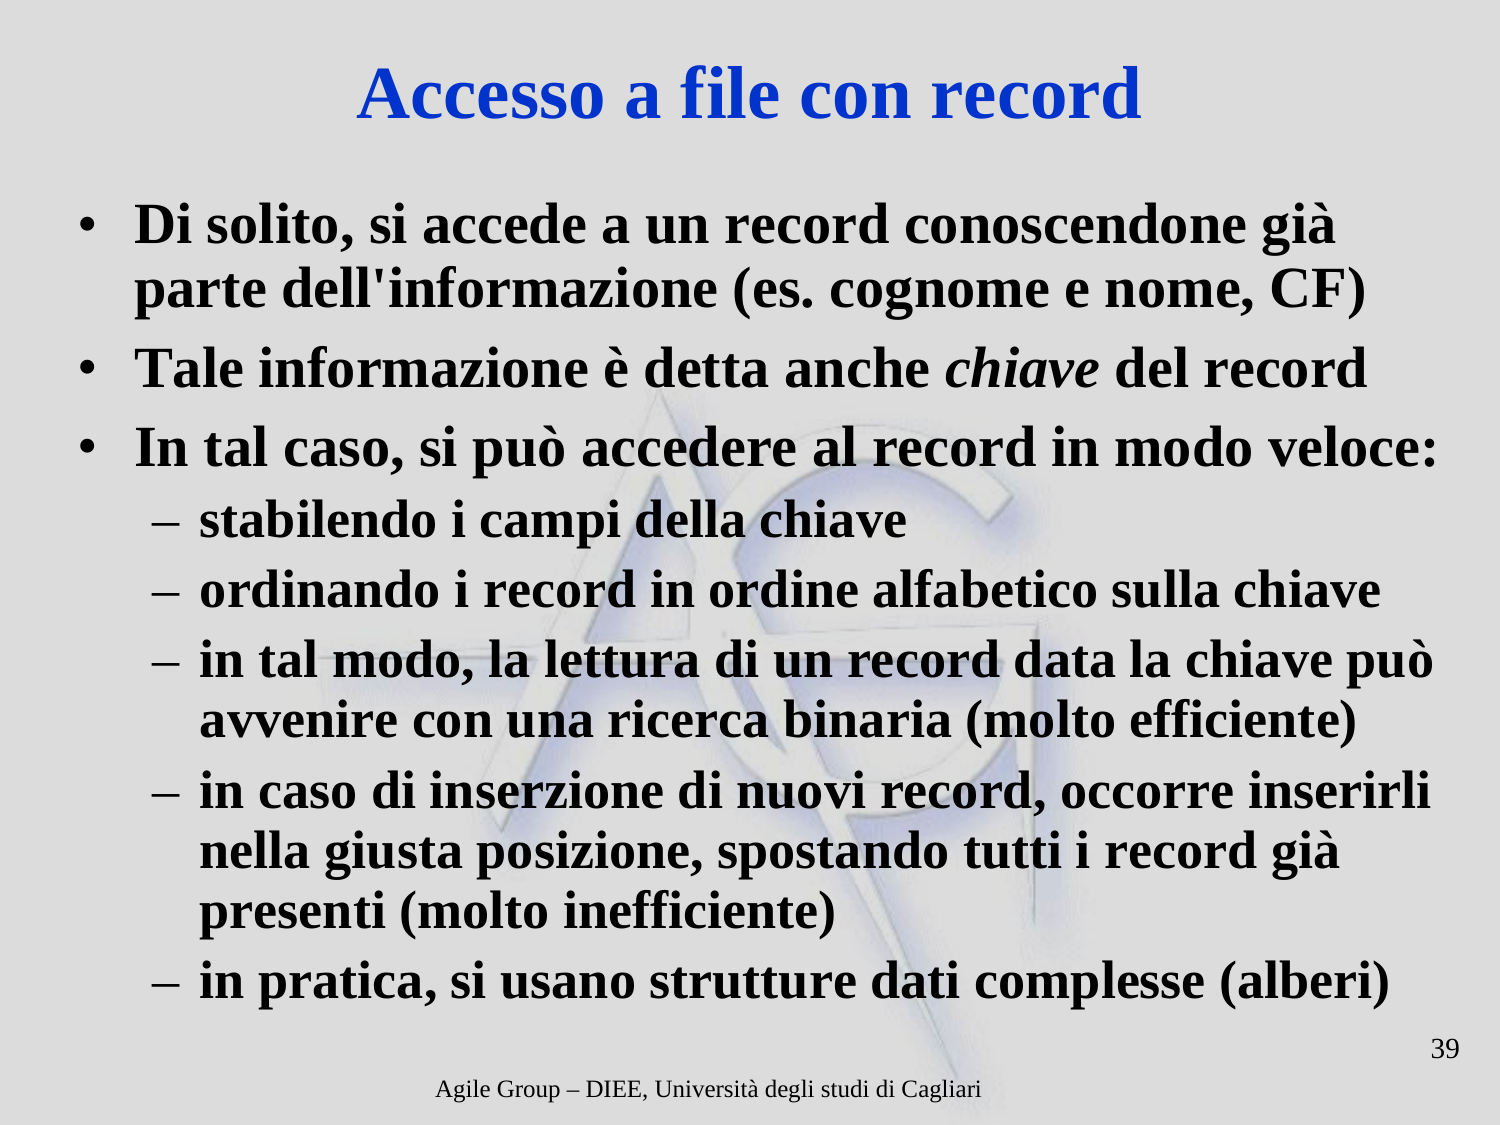

# Accesso a file con record
Di solito, si accede a un record conoscendone già parte dell'informazione (es. cognome e nome, CF)
Tale informazione è detta anche chiave del record
In tal caso, si può accedere al record in modo veloce:
stabilendo i campi della chiave
ordinando i record in ordine alfabetico sulla chiave
in tal modo, la lettura di un record data la chiave può avvenire con una ricerca binaria (molto efficiente)
in caso di inserzione di nuovi record, occorre inserirli nella giusta posizione, spostando tutti i record già presenti (molto inefficiente)
in pratica, si usano strutture dati complesse (alberi)
39